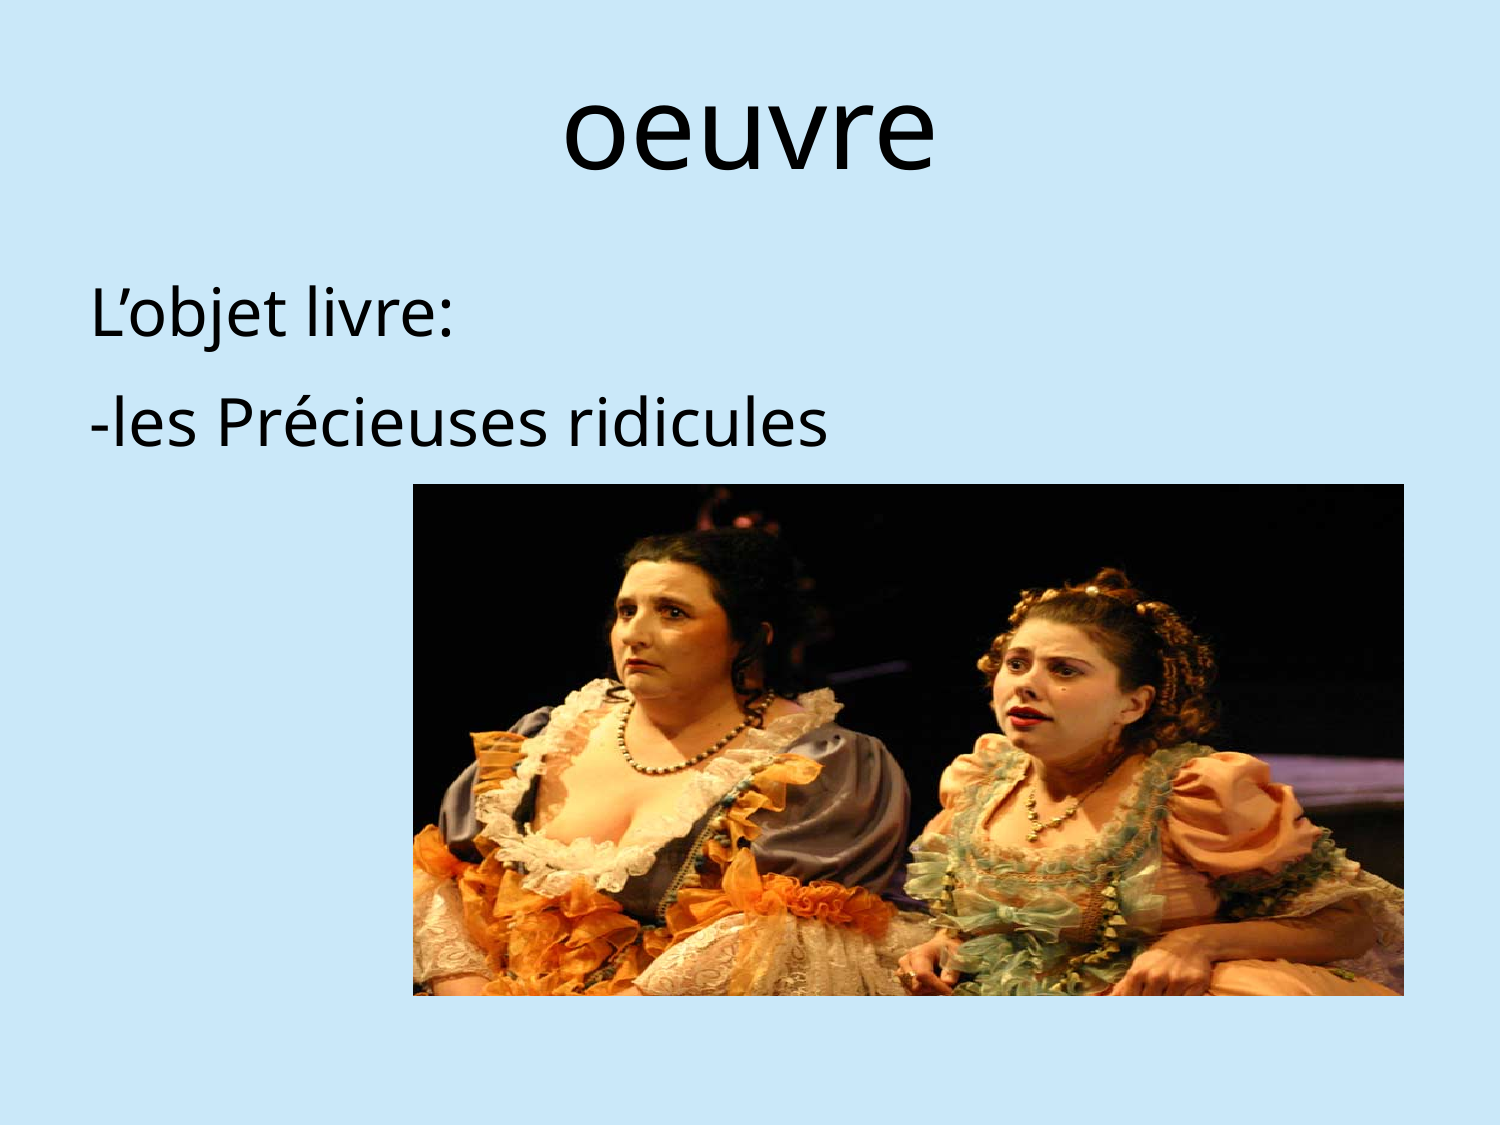

# oeuvre
L’objet livre:
-les Précieuses ridicules